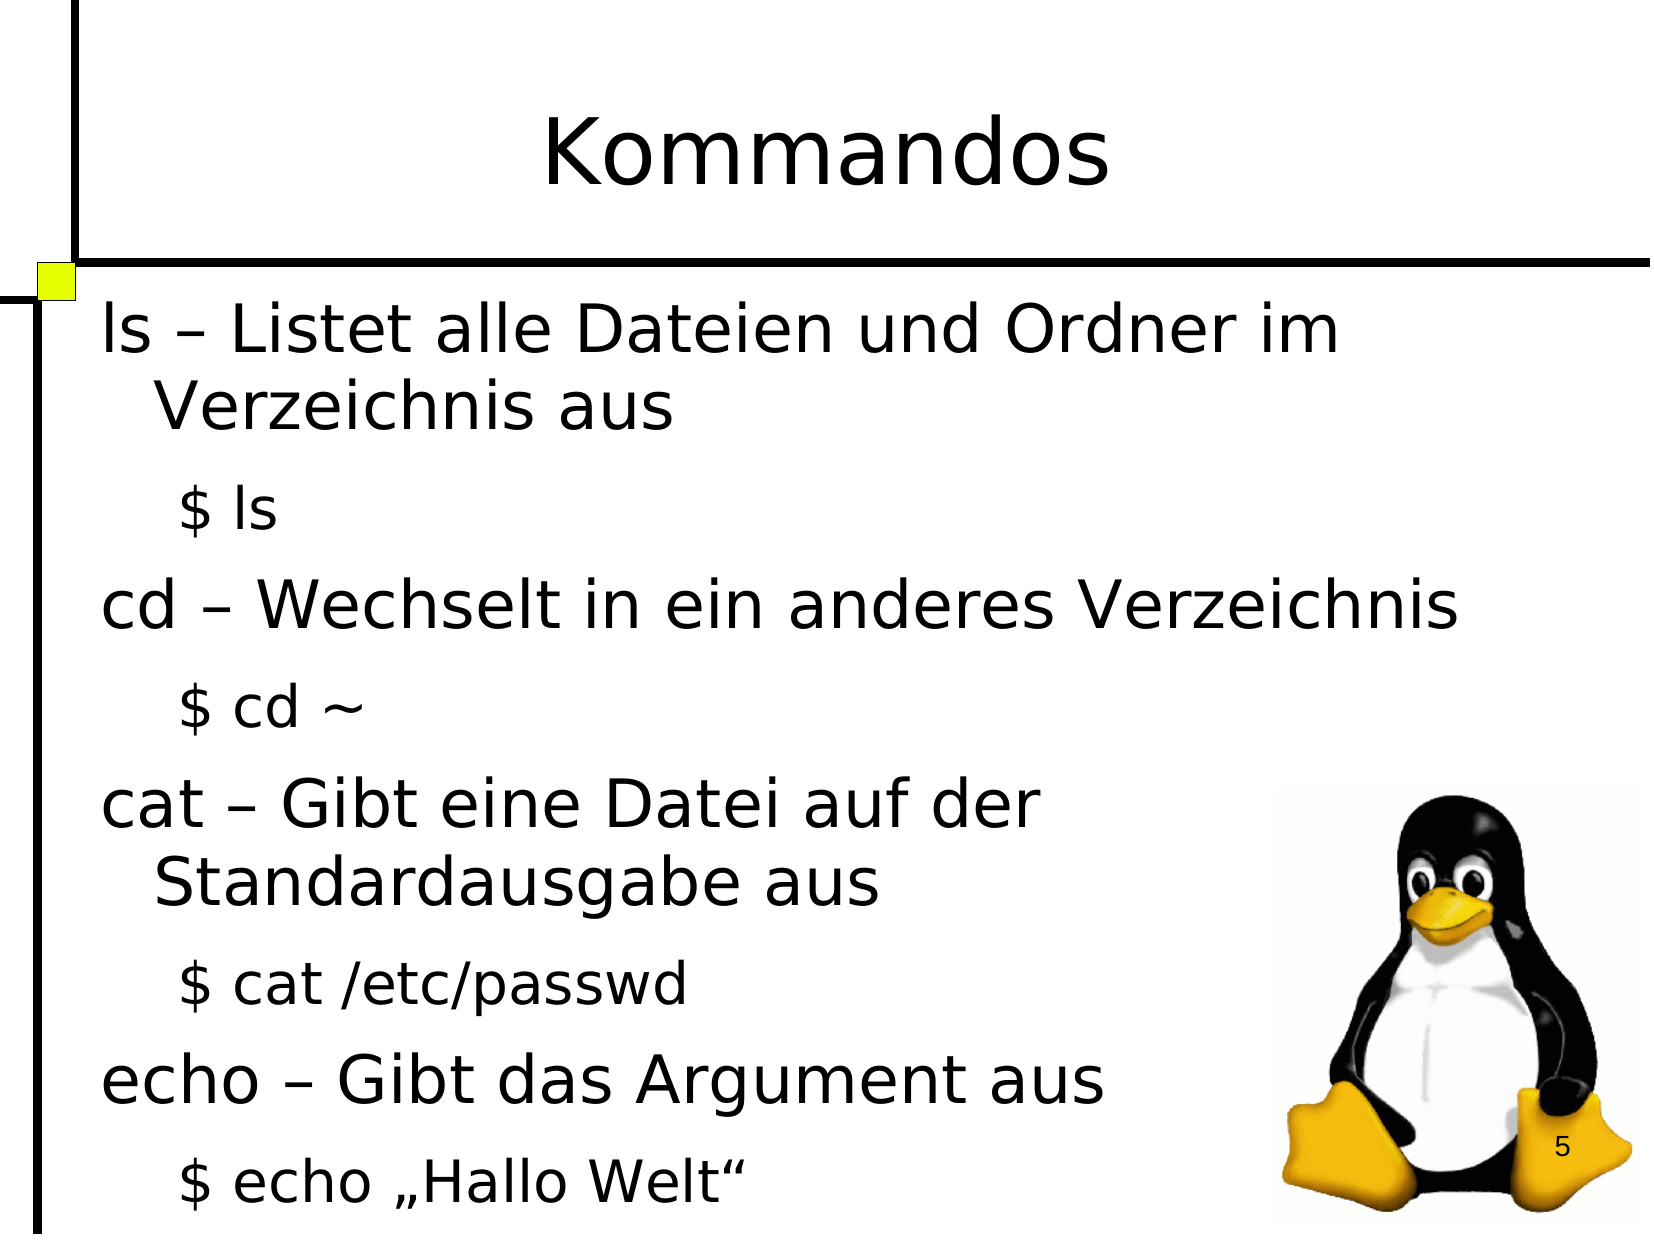

# Kommandos
ls – Listet alle Dateien und Ordner im Verzeichnis aus
$ ls
cd – Wechselt in ein anderes Verzeichnis
$ cd ~
cat – Gibt eine Datei auf der Standardausgabe aus
$ cat /etc/passwd
echo – Gibt das Argument aus
$ echo „Hallo Welt“
5